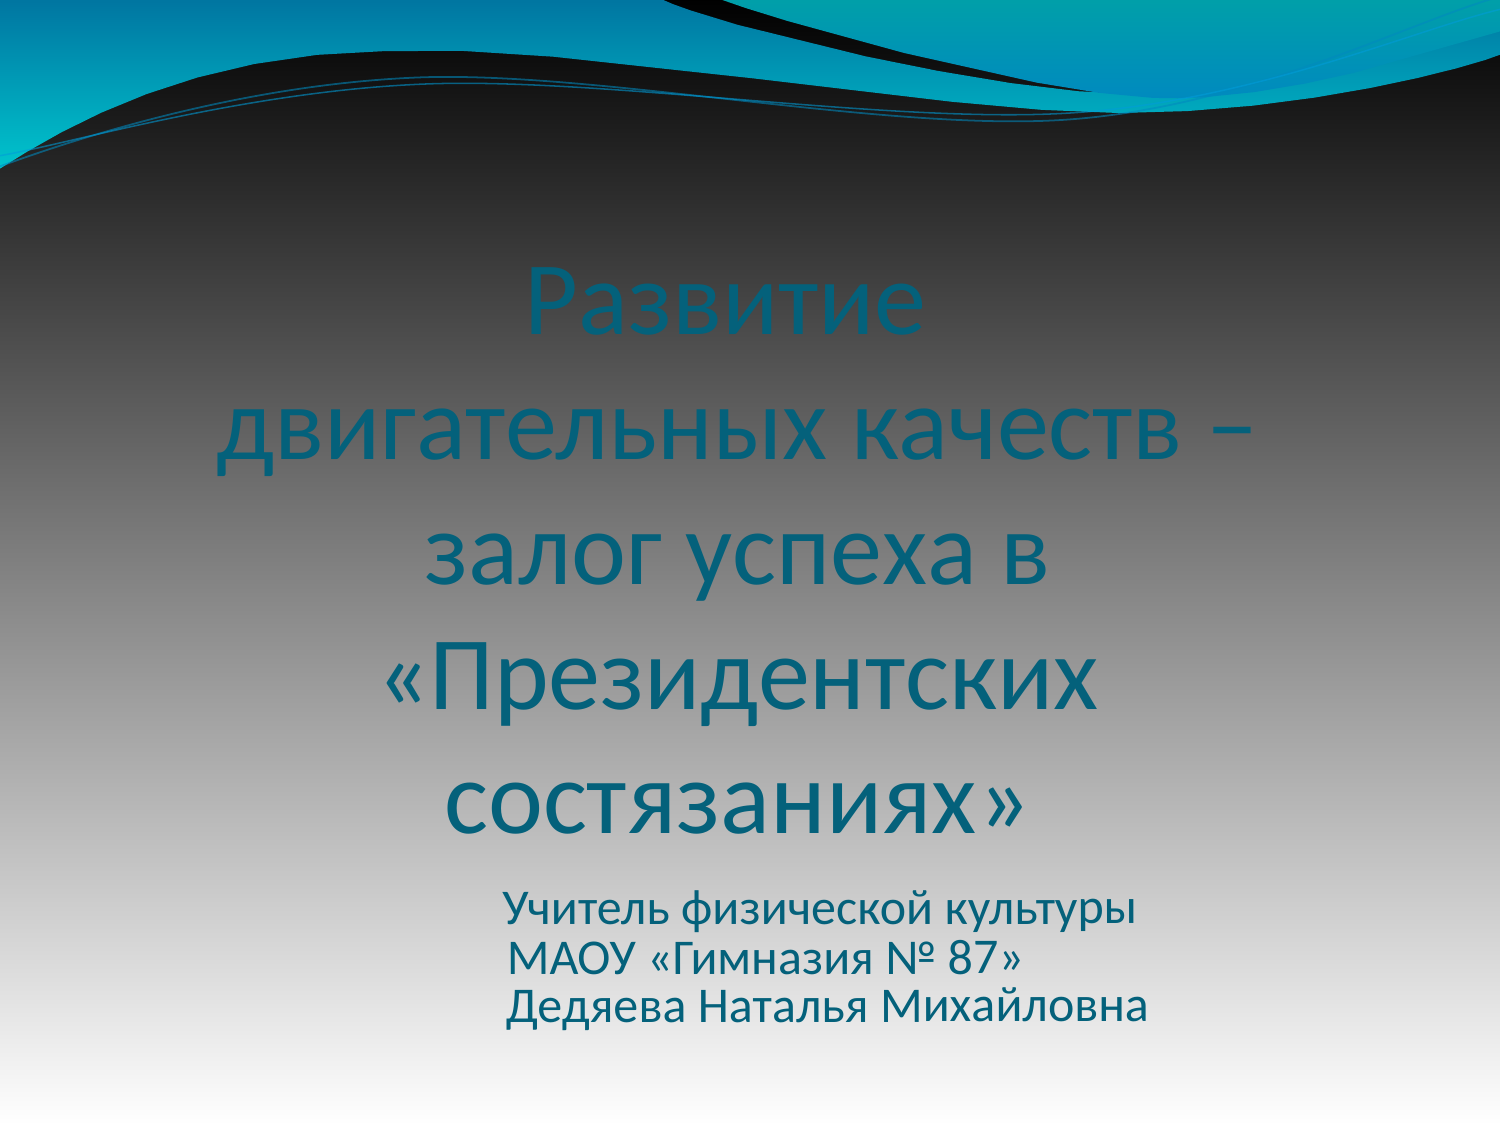

# Развитие двигательных качеств –залог успеха в «Президентских состязаниях»
 		Учитель физической культуры 	 МАОУ «Гимназия № 87» Дедяева Наталья Михайловна